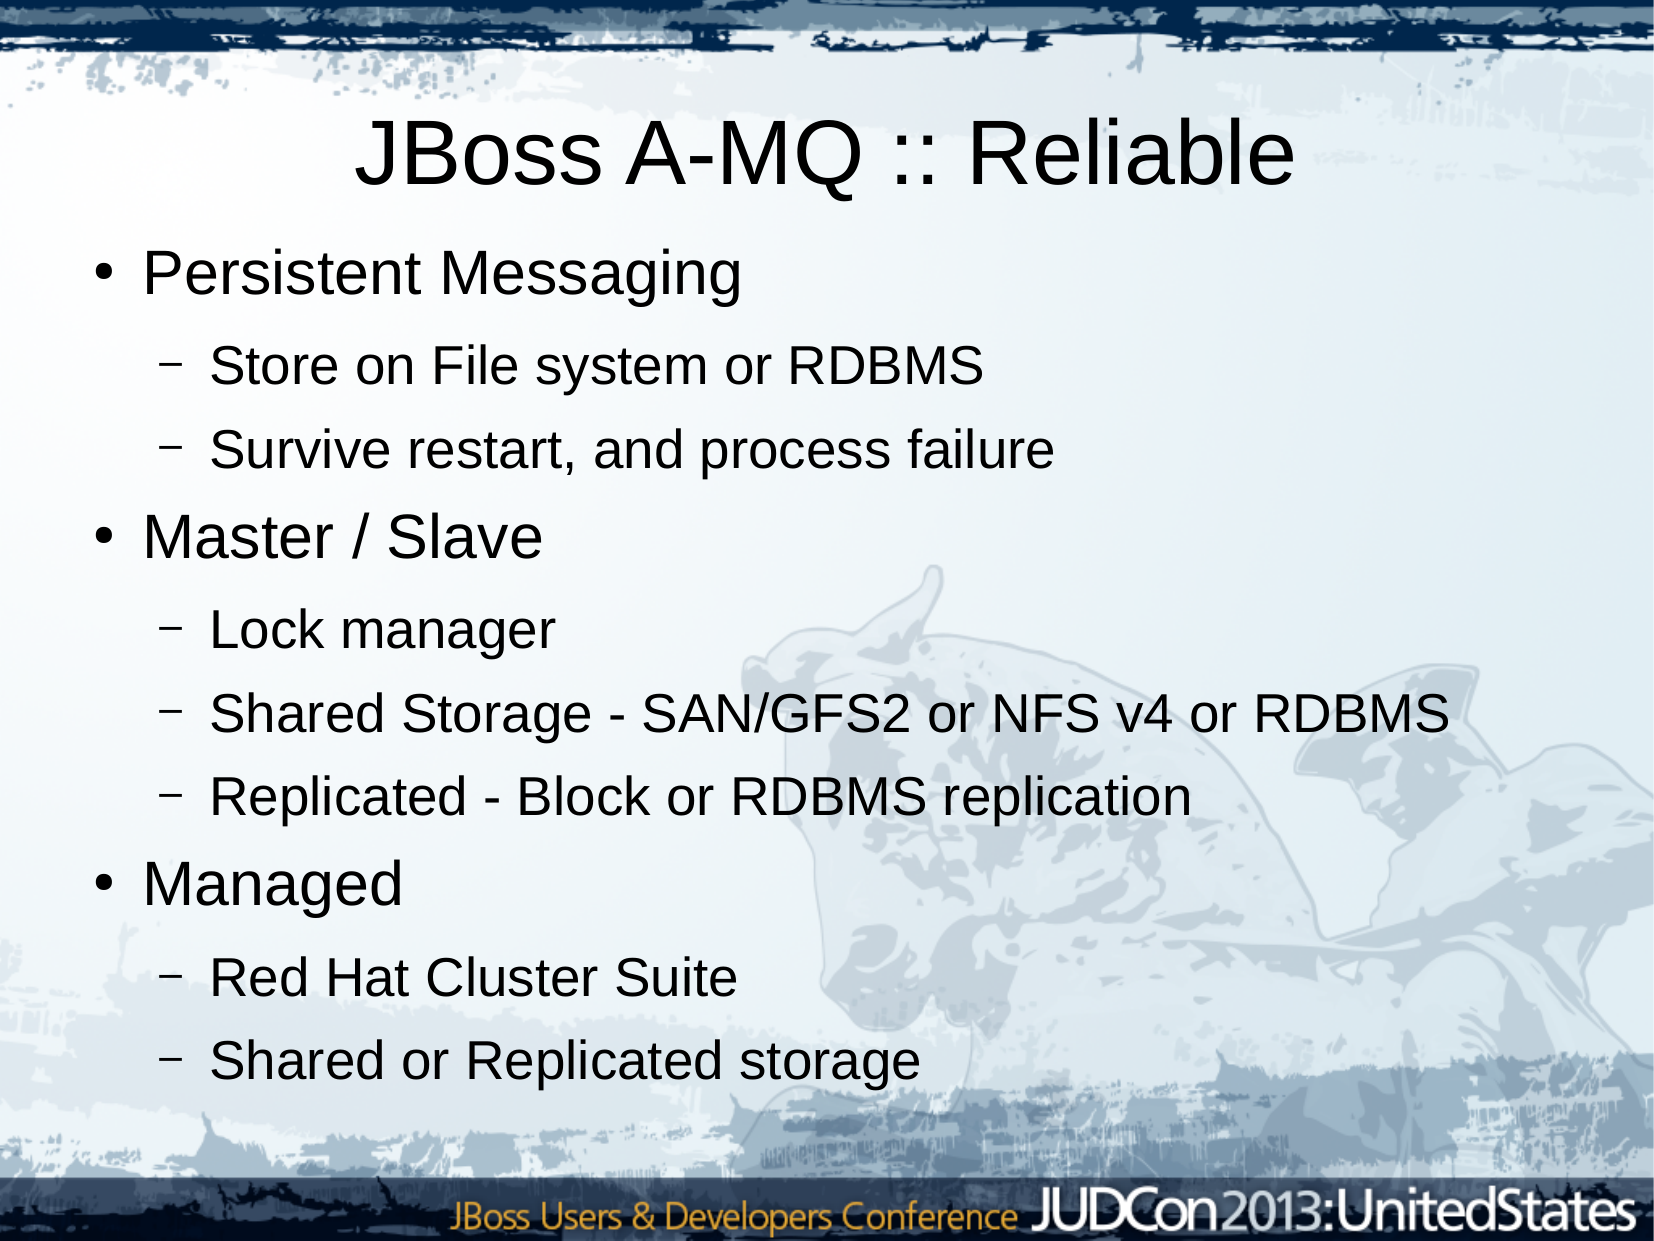

# JBoss A-MQ :: Reliable
Persistent Messaging
Store on File system or RDBMS
Survive restart, and process failure
Master / Slave
Lock manager
Shared Storage - SAN/GFS2 or NFS v4 or RDBMS
Replicated - Block or RDBMS replication
Managed
Red Hat Cluster Suite
Shared or Replicated storage